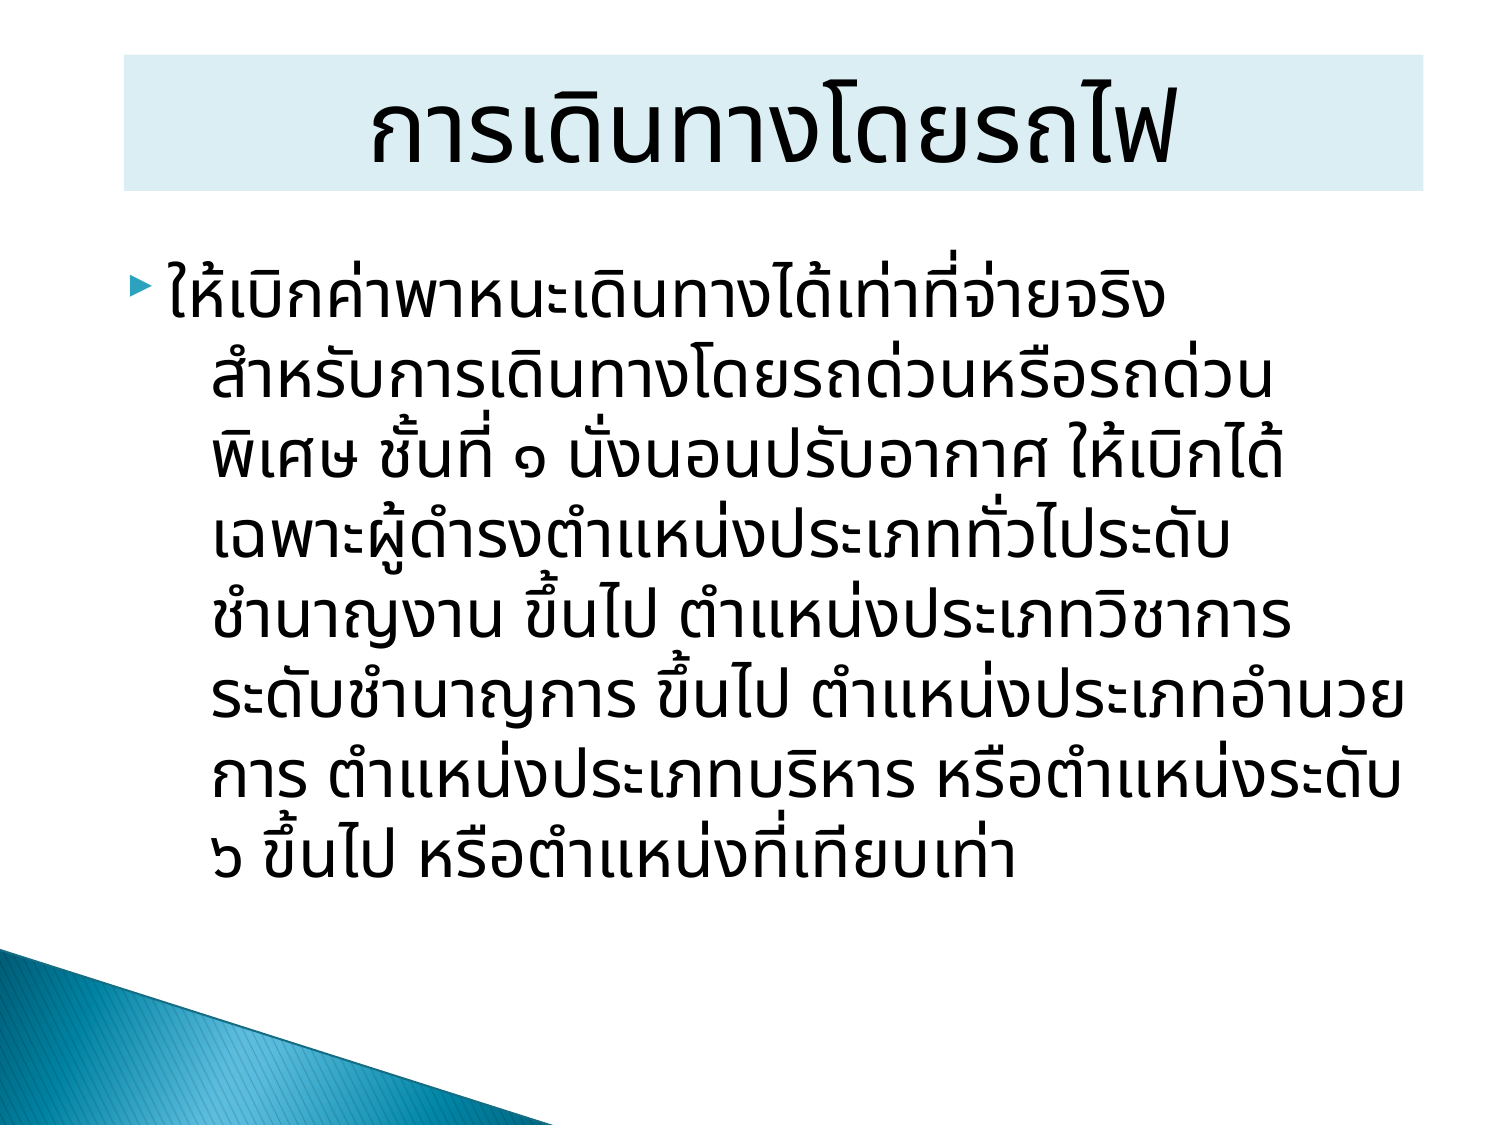

การเดินทางโดยรถไฟ
# ให้เบิกค่าพาหนะเดินทางได้เท่าที่จ่ายจริง สำหรับการเดินทางโดยรถด่วนหรือรถด่วนพิเศษ ชั้นที่ ๑ นั่งนอนปรับอากาศ ให้เบิกได้เฉพาะผู้ดำรงตำแหน่งประเภททั่วไประดับชำนาญงาน ขึ้นไป ตำแหน่งประเภทวิชาการระดับชำนาญการ ขึ้นไป ตำแหน่งประเภทอำนวยการ ตำแหน่งประเภทบริหาร หรือตำแหน่งระดับ ๖ ขึ้นไป หรือตำแหน่งที่เทียบเท่า